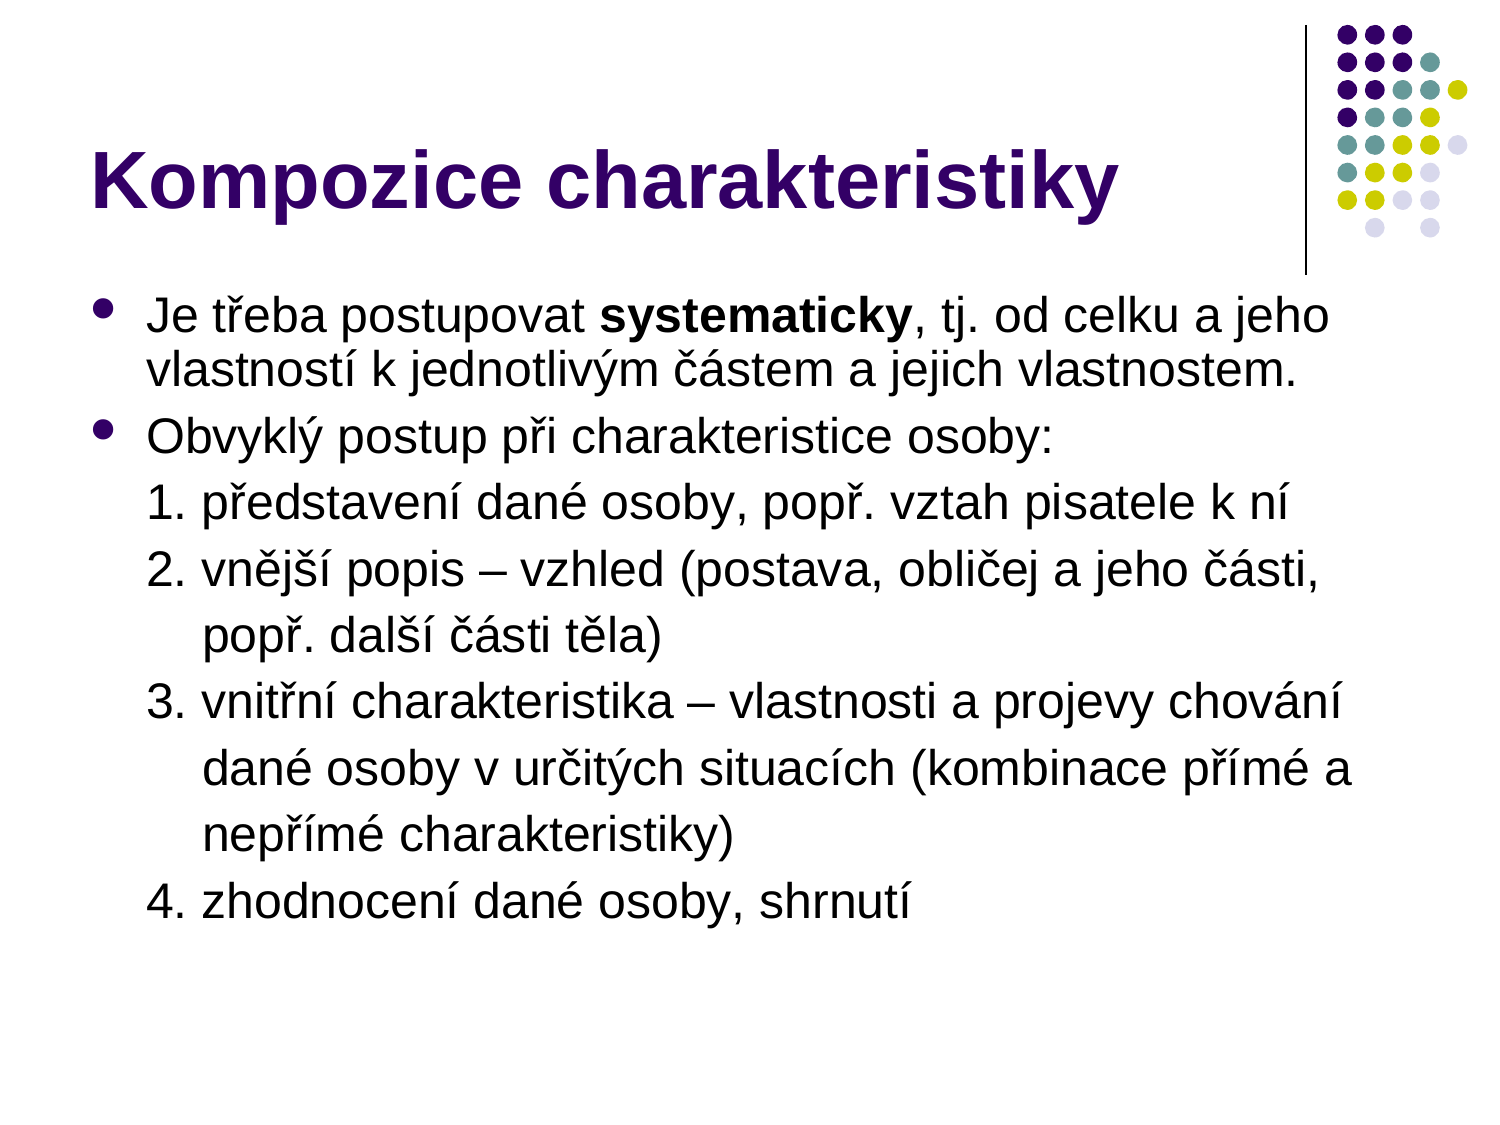

# Kompozice charakteristiky
Je třeba postupovat systematicky, tj. od celku a jeho vlastností k jednotlivým částem a jejich vlastnostem.
Obvyklý postup při charakteristice osoby:
	1. představení dané osoby, popř. vztah pisatele k ní
 2. vnější popis – vzhled (postava, obličej a jeho části,
 popř. další části těla)
 3. vnitřní charakteristika – vlastnosti a projevy chování
 dané osoby v určitých situacích (kombinace přímé a
 nepřímé charakteristiky)
 4. zhodnocení dané osoby, shrnutí